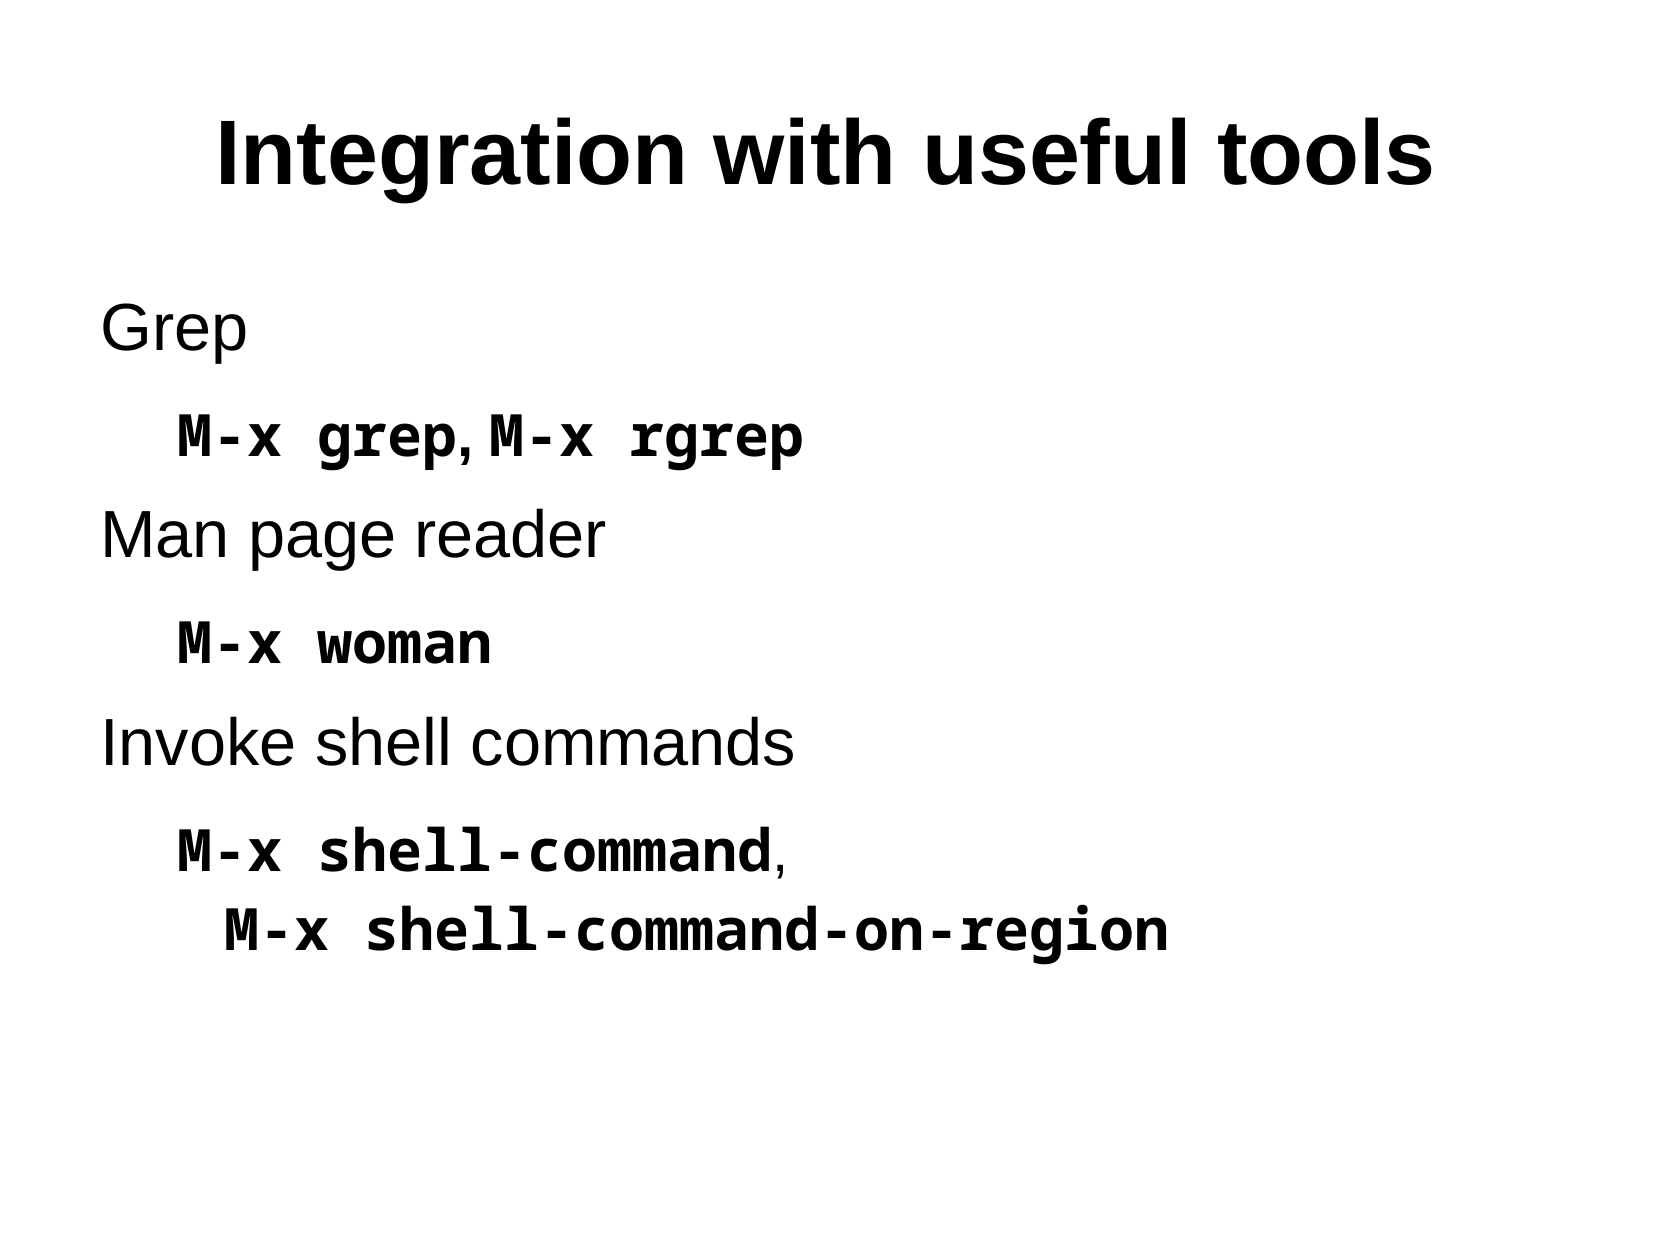

# Integration with useful tools
Grep
M-x grep, M-x rgrep
Man page reader
M-x woman
Invoke shell commands
M-x shell-command,
M-x shell-command-on-region